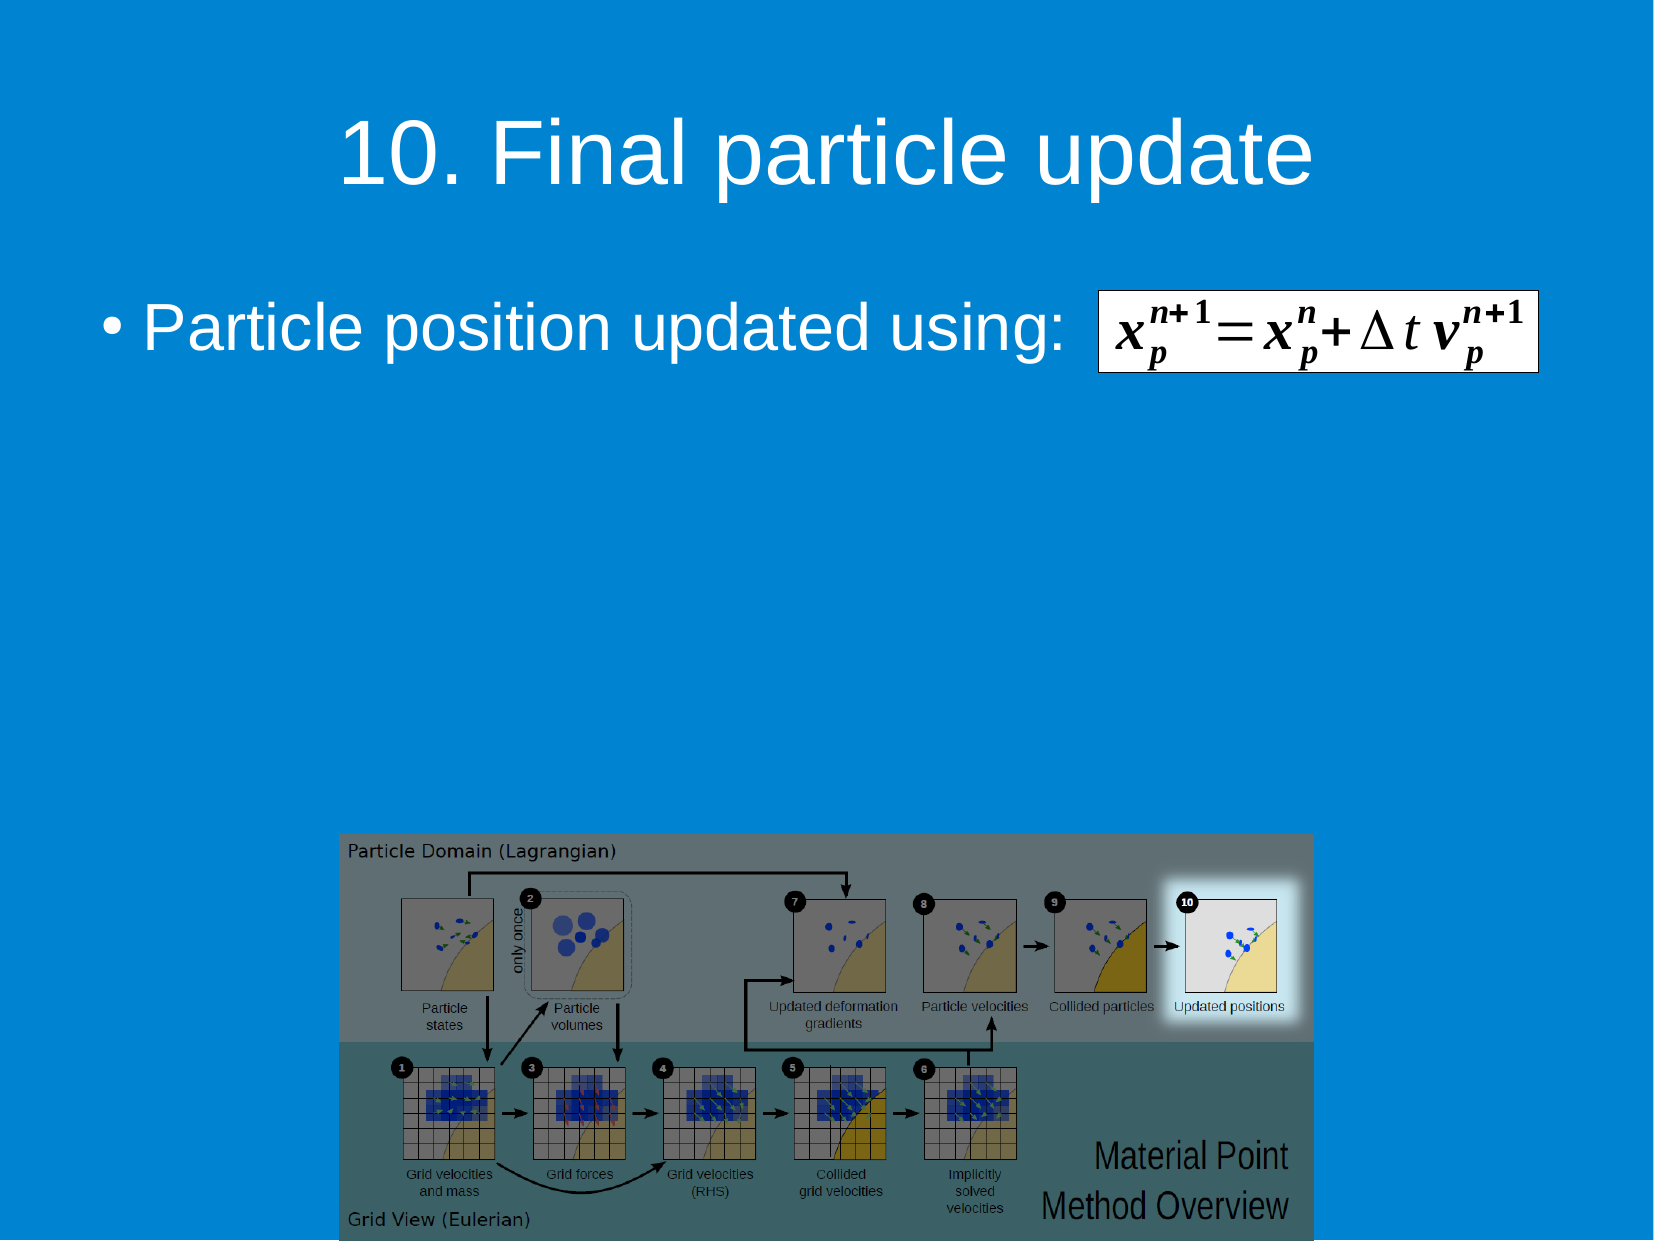

# 10. Final particle update
 Particle position updated using: